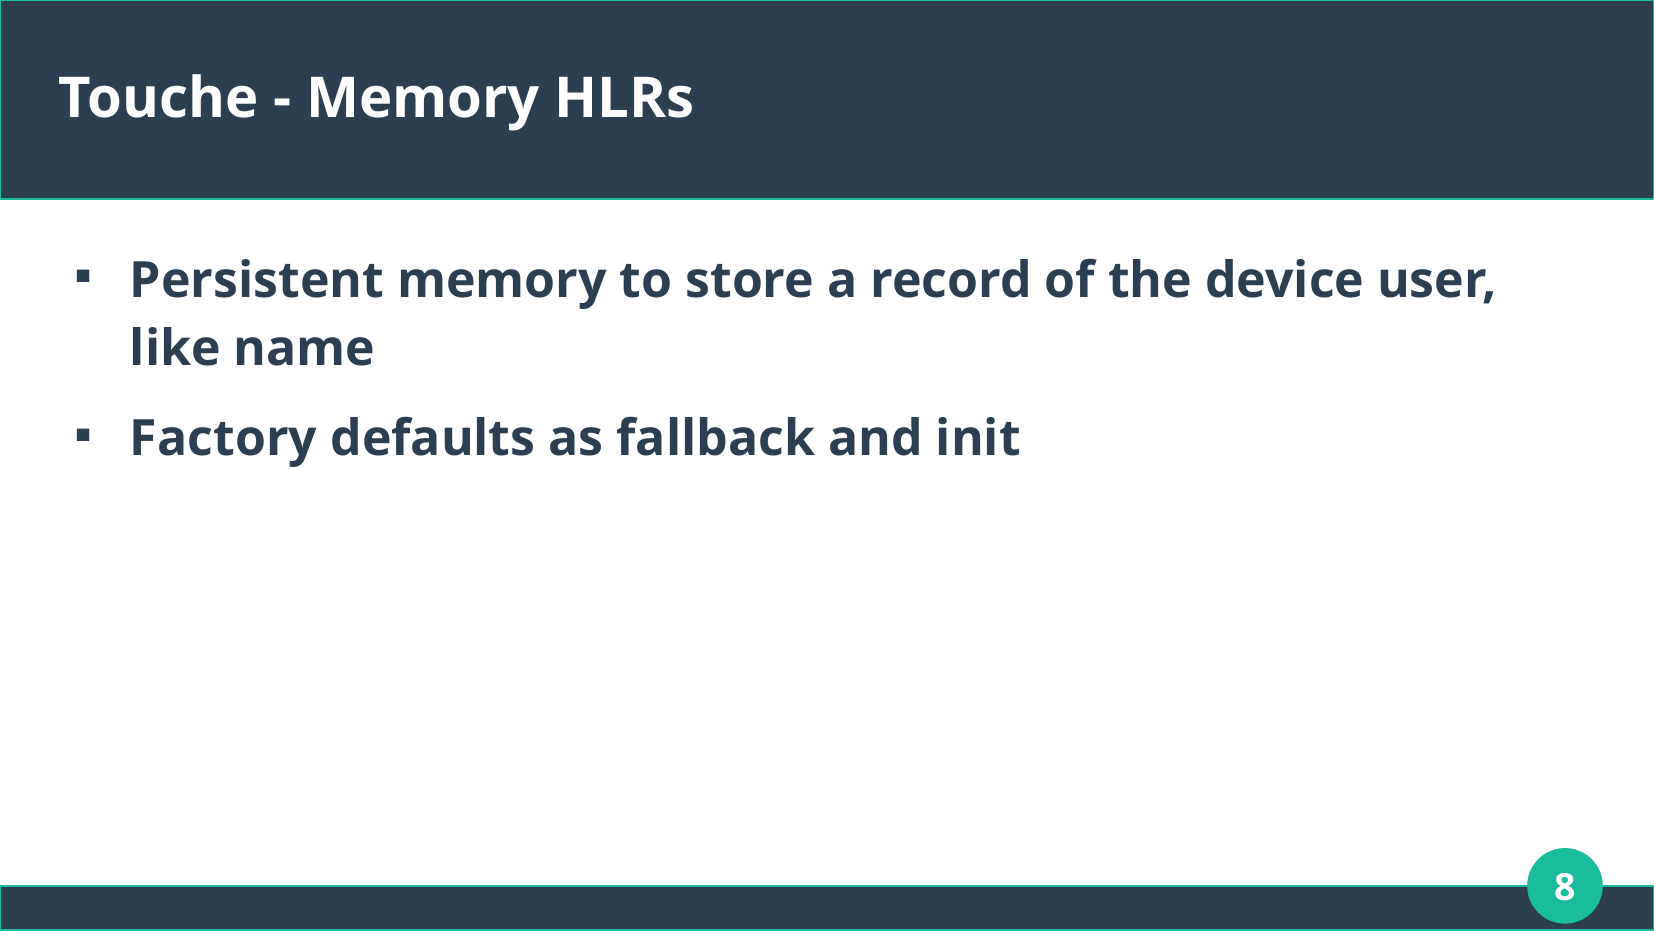

# Touche - Memory HLRs
Persistent memory to store a record of the device user, like name
Factory defaults as fallback and init
8